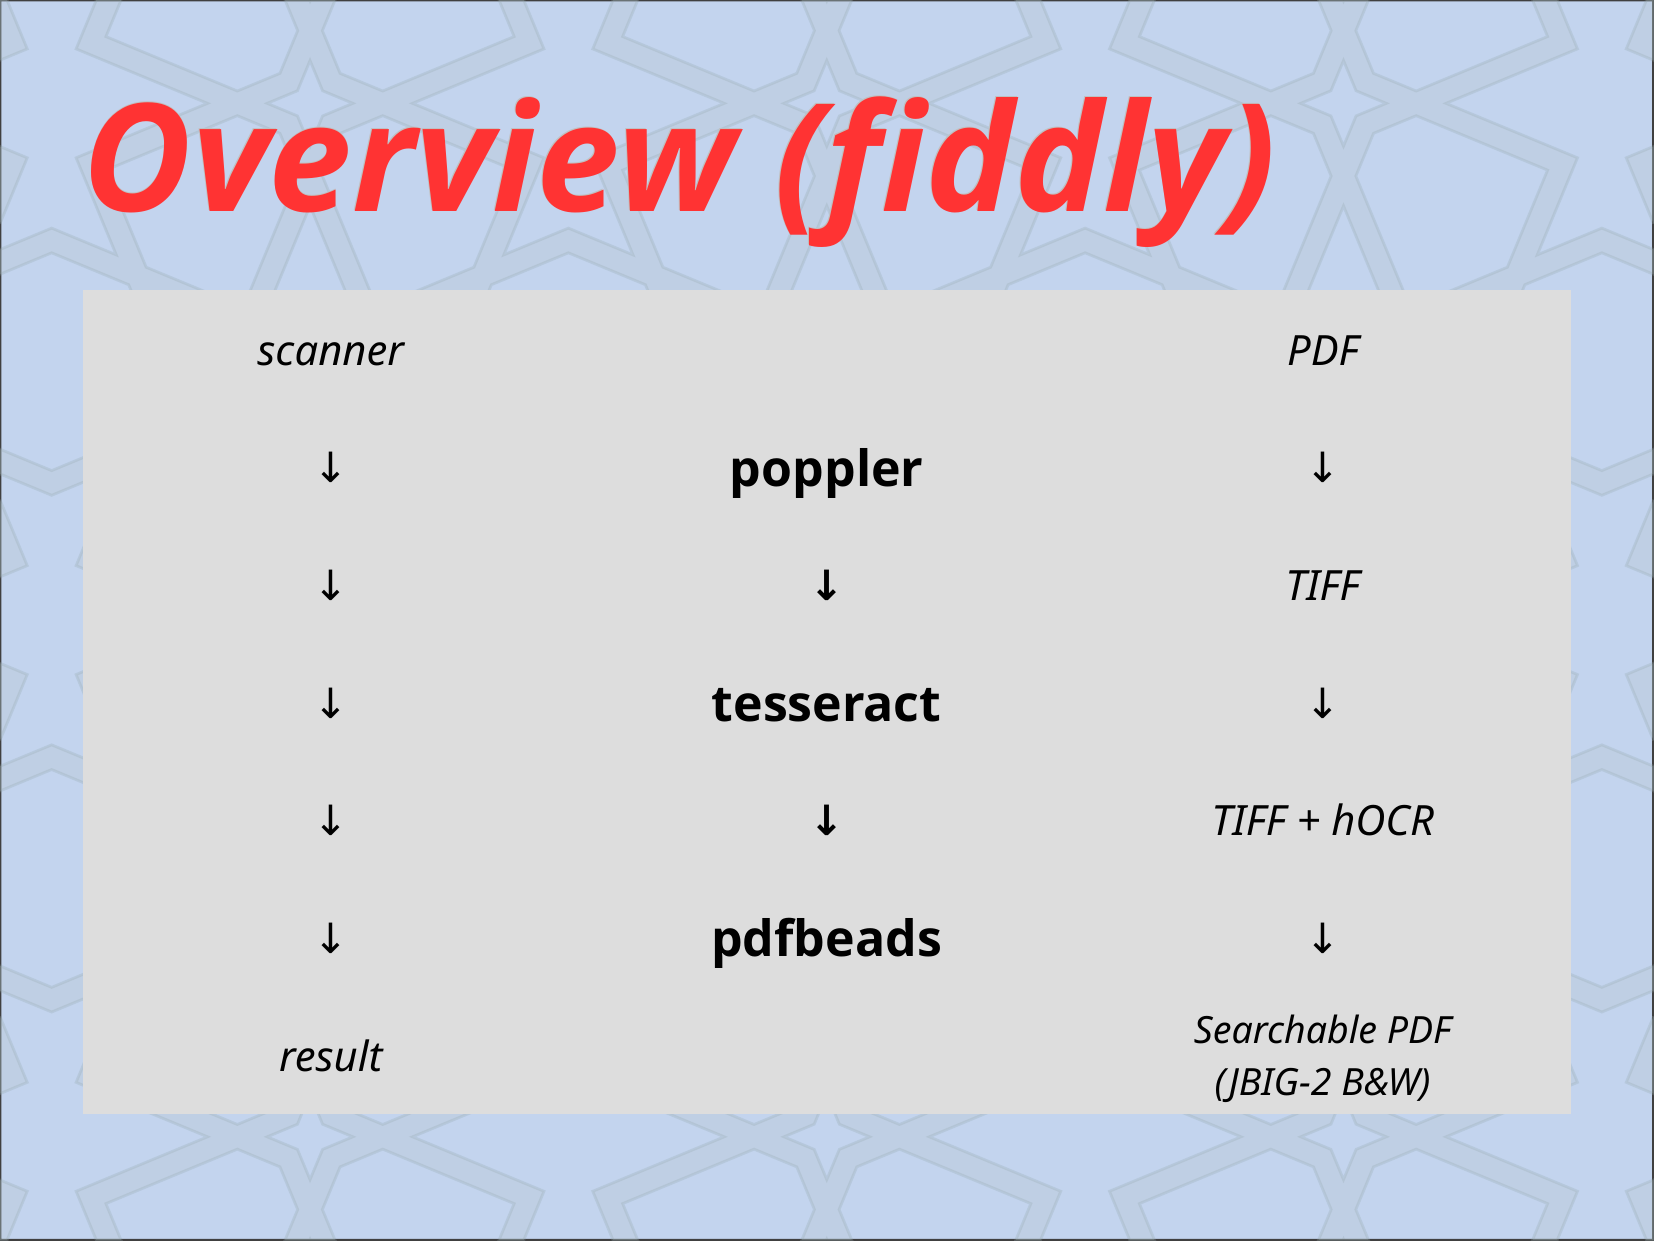

# Overview (fiddly)
| scanner | | PDF |
| --- | --- | --- |
| ↓ | poppler | ↓ |
| ↓ | ↓ | TIFF |
| ↓ | tesseract | ↓ |
| ↓ | ↓ | TIFF + hOCR |
| ↓ | pdfbeads | ↓ |
| result | | Searchable PDF (JBIG-2 B&W) |